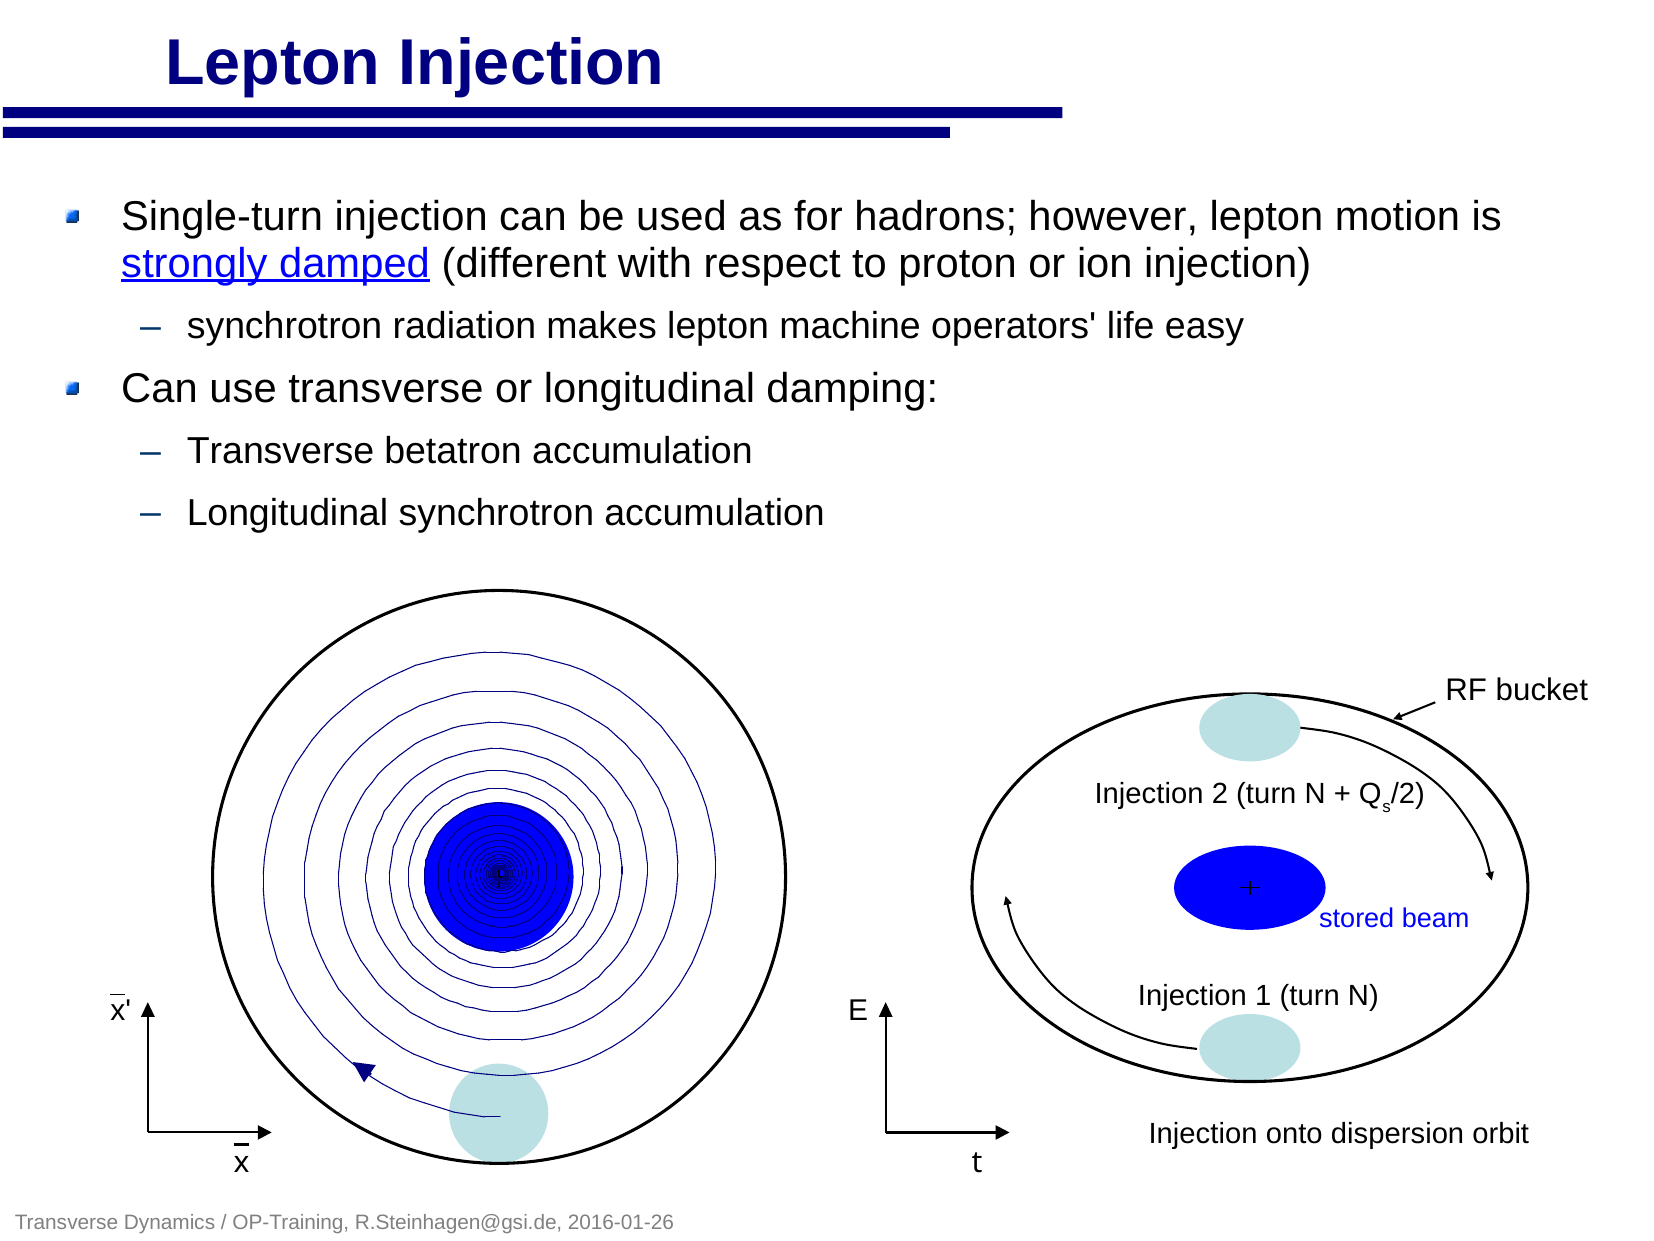

# Lepton Injection
Single-turn injection can be used as for hadrons; however, lepton motion is strongly damped (different with respect to proton or ion injection)
synchrotron radiation makes lepton machine operators' life easy
Can use transverse or longitudinal damping:
Transverse betatron accumulation
Longitudinal synchrotron accumulation
RF bucket
Injection 2 (turn N + Qs/2)
stored beam
Injection 1 (turn N)
x'
x
E
t
Injection onto dispersion orbit